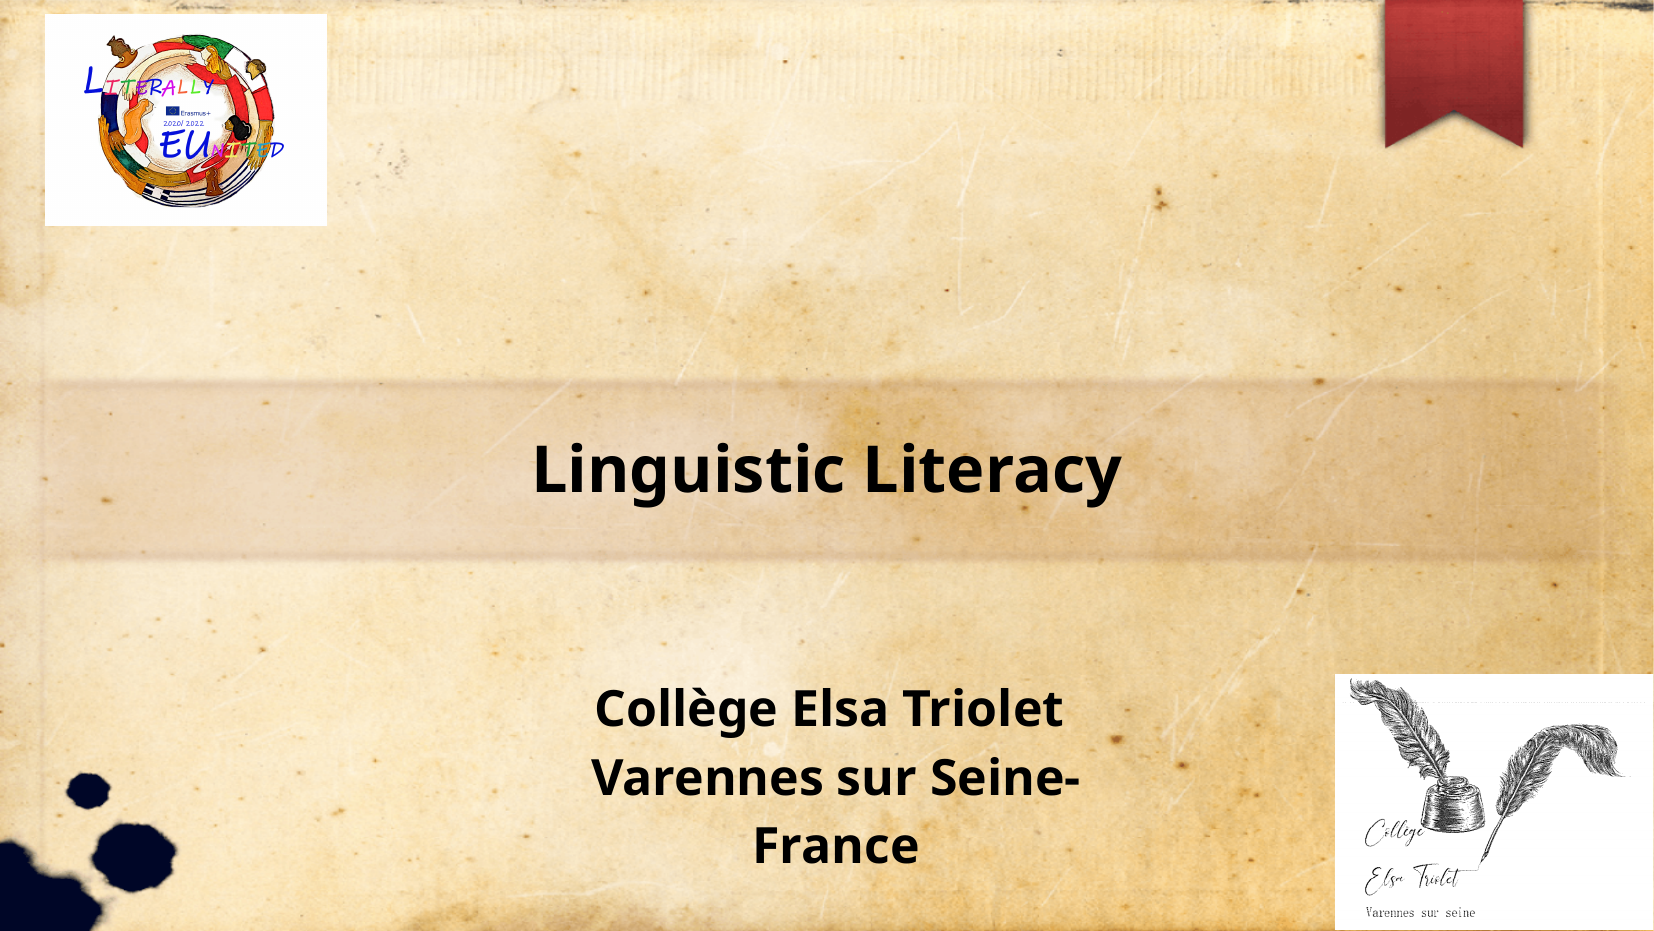

# Linguistic Literacy
Collège Elsa Triolet
Varennes sur Seine- France